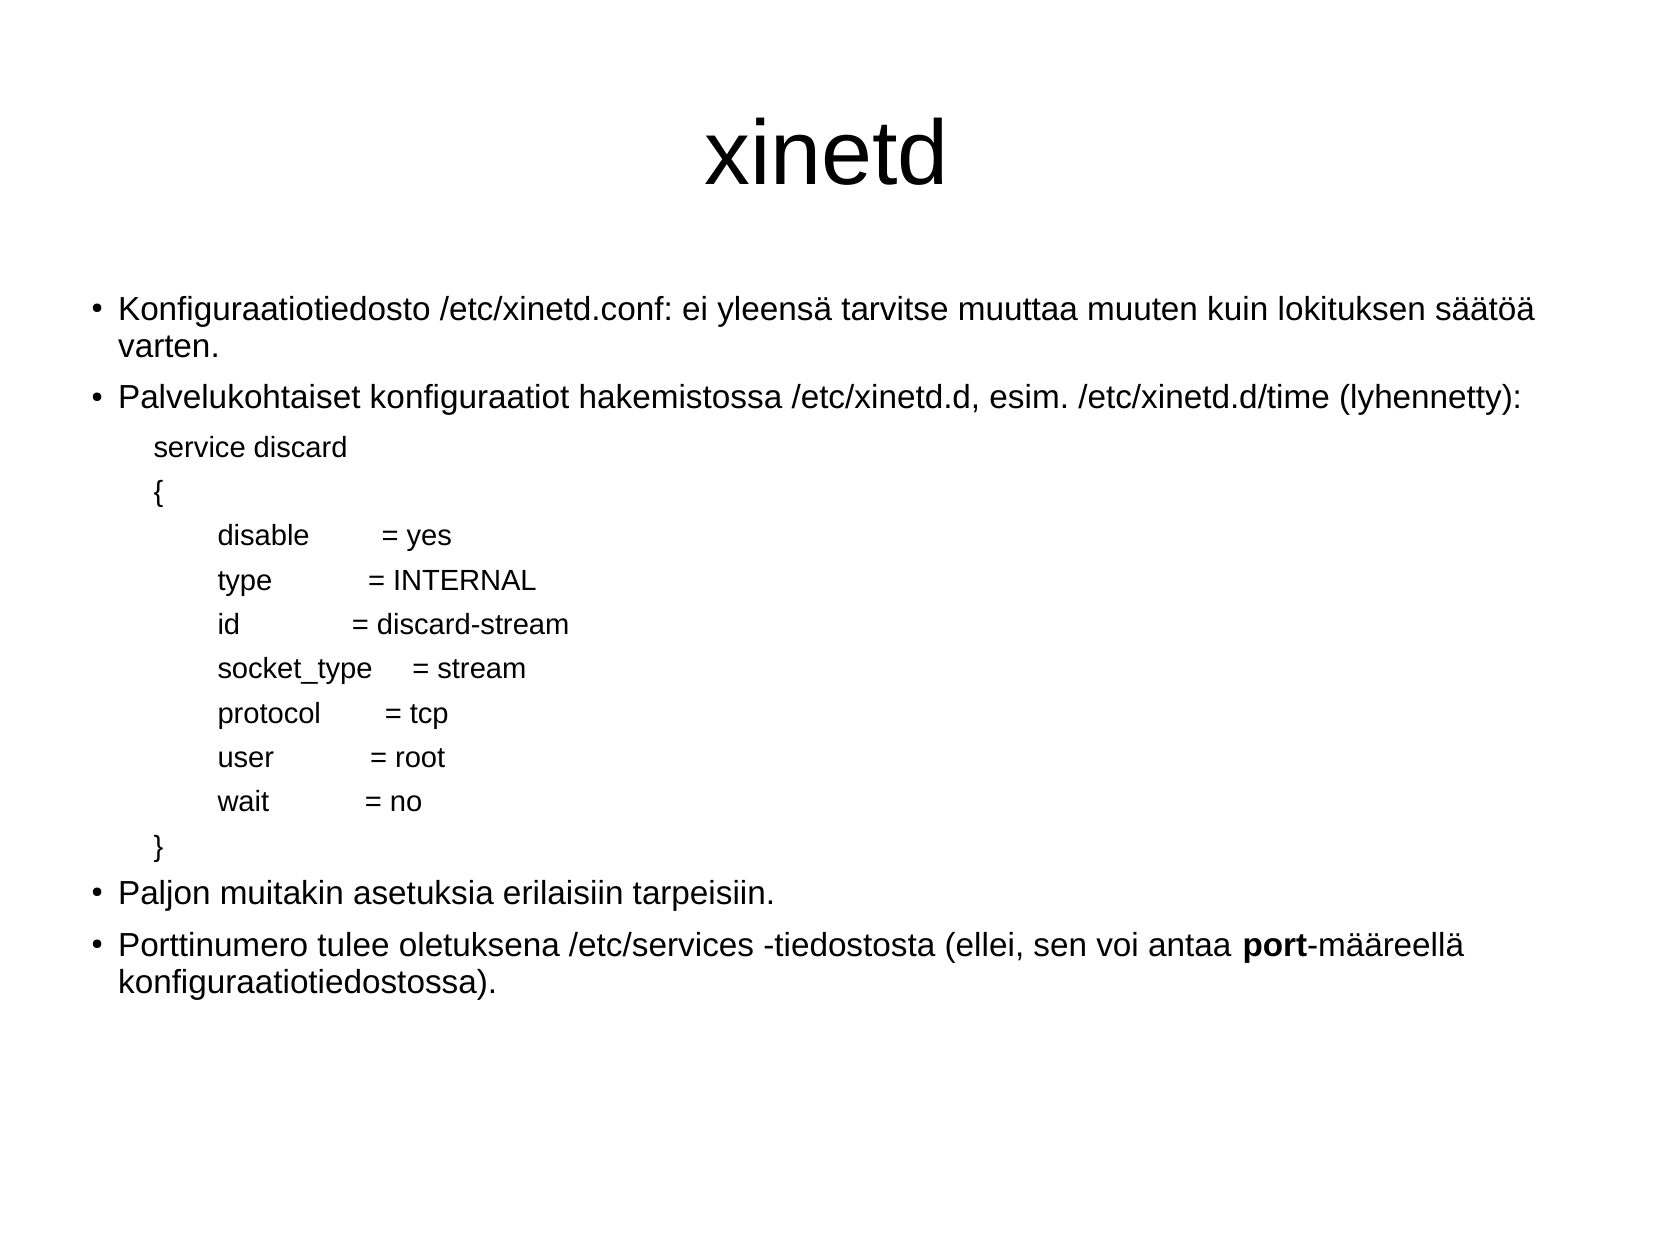

# xinetd
Konfiguraatiotiedosto /etc/xinetd.conf: ei yleensä tarvitse muuttaa muuten kuin lokituksen säätöä varten.
Palvelukohtaiset konfiguraatiot hakemistossa /etc/xinetd.d, esim. /etc/xinetd.d/time (lyhennetty):
service discard
{
 disable = yes
 type = INTERNAL
 id = discard-stream
 socket_type = stream
 protocol = tcp
 user = root
 wait = no
}
Paljon muitakin asetuksia erilaisiin tarpeisiin.
Porttinumero tulee oletuksena /etc/services -tiedostosta (ellei, sen voi antaa port-määreellä konfiguraatiotiedostossa).